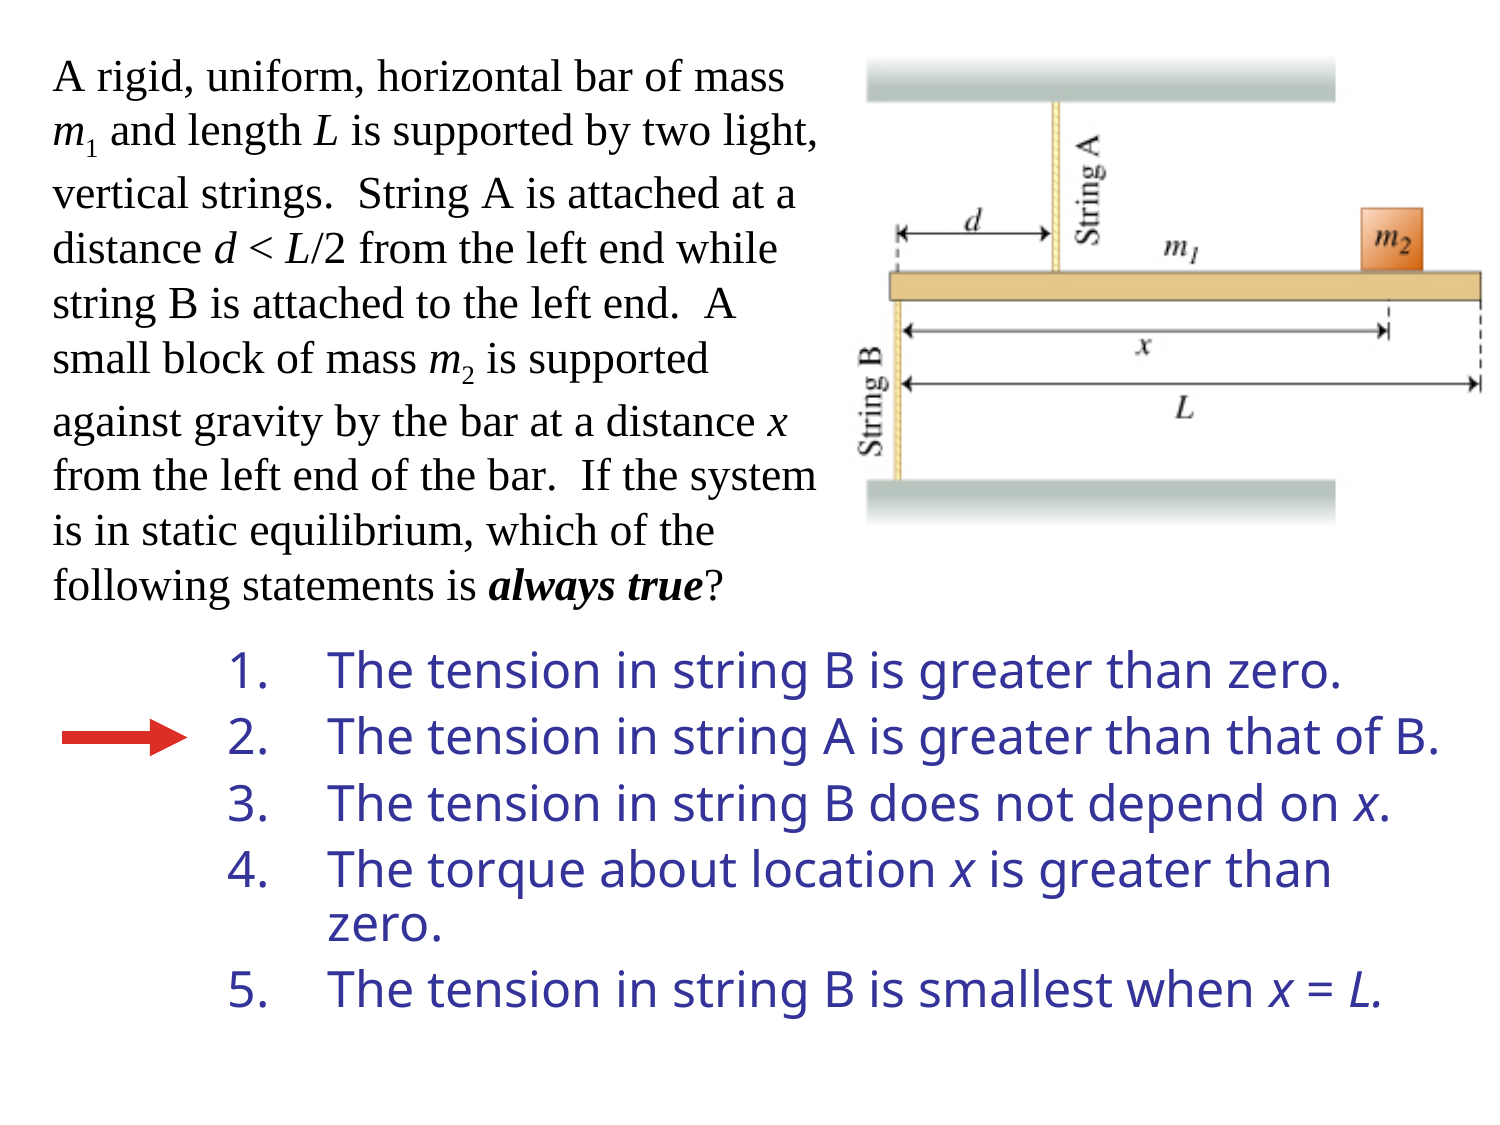

A rigid, uniform, horizontal bar of mass m1 and length L is supported by two light, vertical strings. String A is attached at a distance d < L/2 from the left end while string B is attached to the left end. A small block of mass m2 is supported against gravity by the bar at a distance x from the left end of the bar. If the system is in static equilibrium, which of the following statements is always true?
# The tension in string B is greater than zero.
The tension in string A is greater than that of B.
The tension in string B does not depend on x.
The torque about location x is greater than zero.
The tension in string B is smallest when x = L.